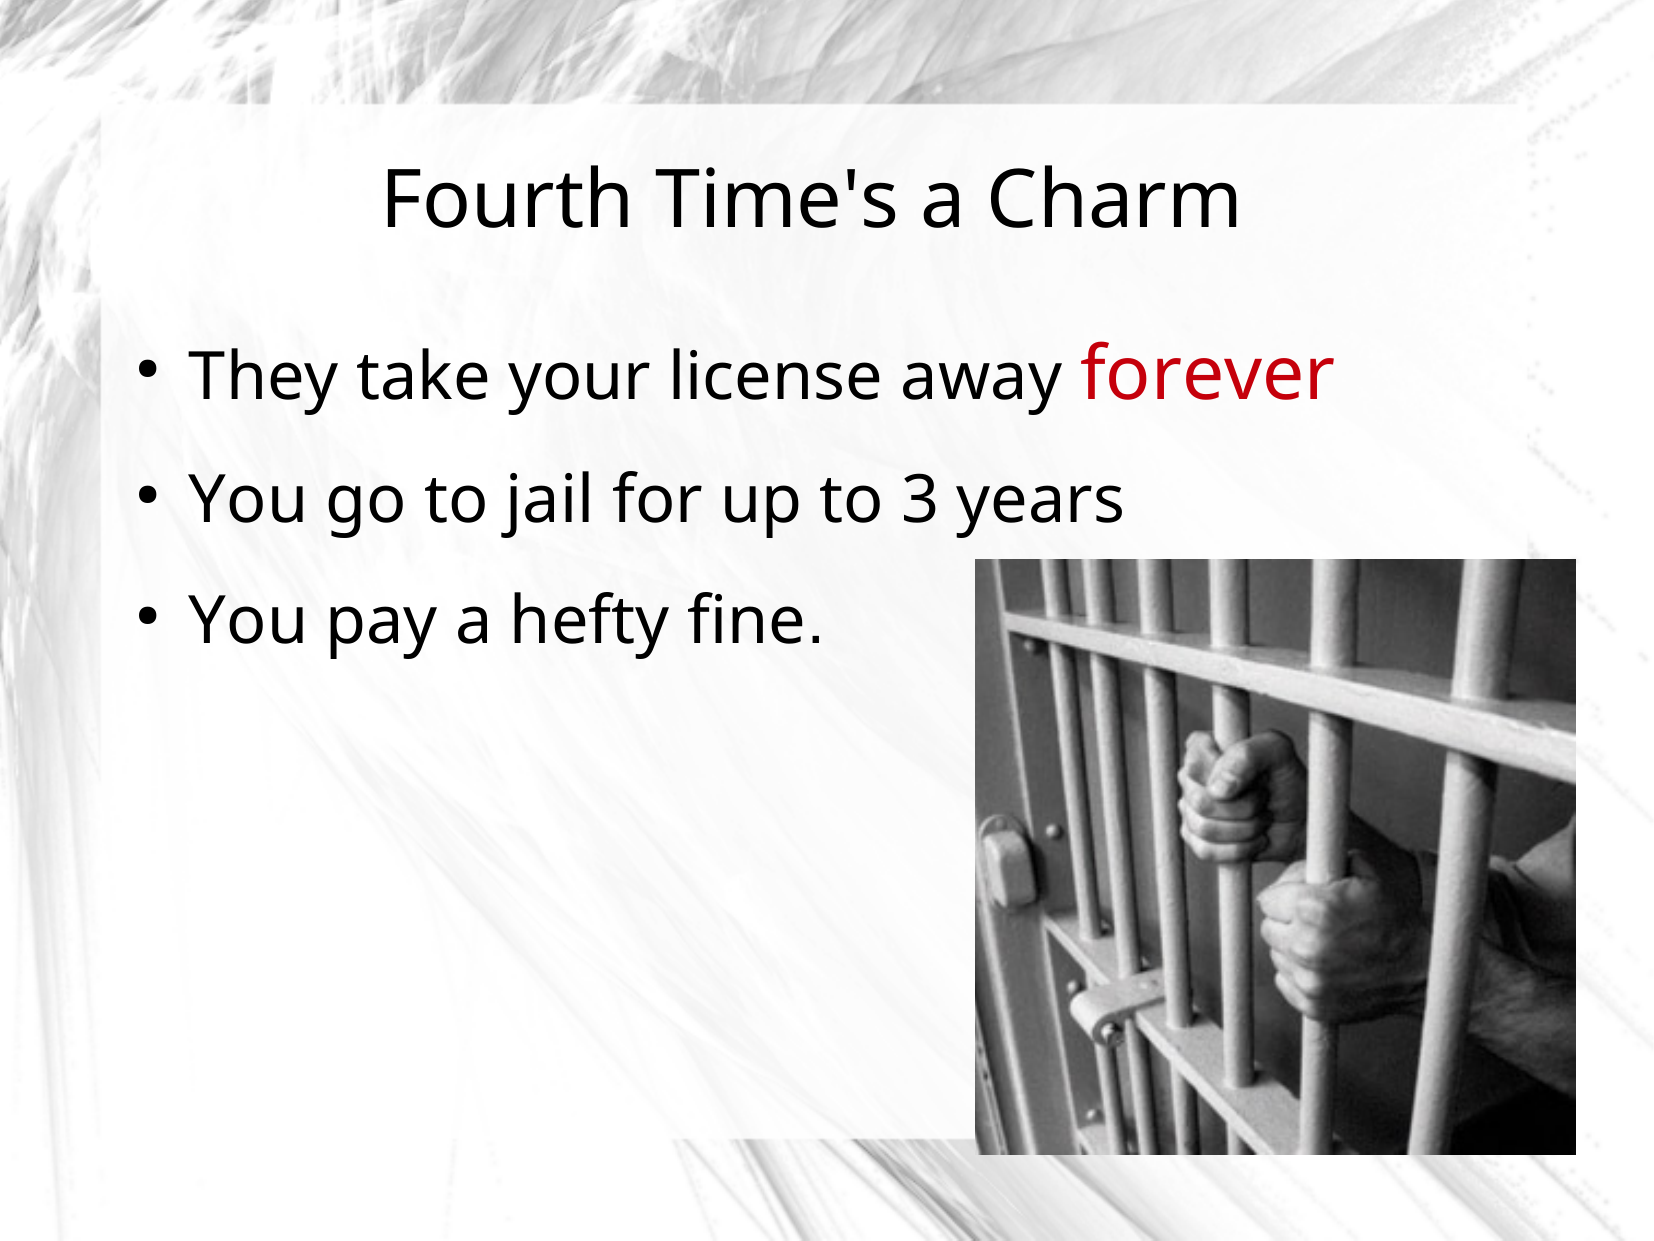

# Fourth Time's a Charm
They take your license away forever
You go to jail for up to 3 years
You pay a hefty fine.